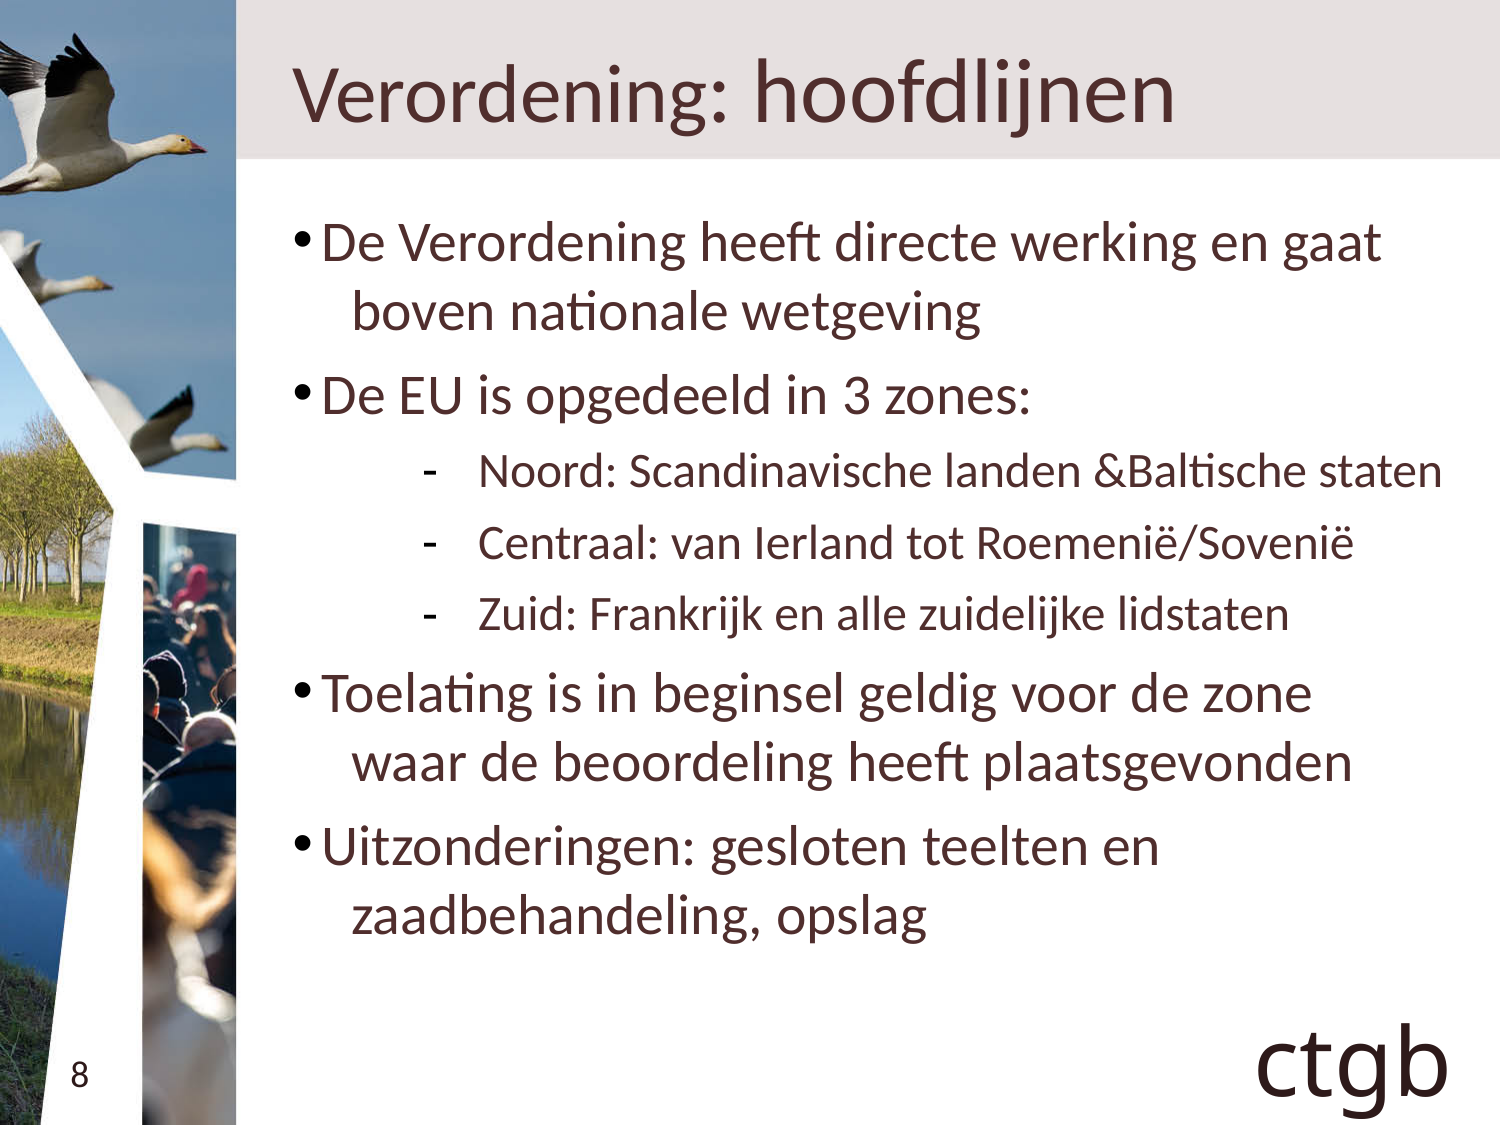

# Verordening: hoofdlijnen
De Verordening heeft directe werking en gaat boven nationale wetgeving
De EU is opgedeeld in 3 zones:
Noord: Scandinavische landen &Baltische staten
Centraal: van Ierland tot Roemenië/Sovenië
Zuid: Frankrijk en alle zuidelijke lidstaten
Toelating is in beginsel geldig voor de zone waar de beoordeling heeft plaatsgevonden
Uitzonderingen: gesloten teelten en zaadbehandeling, opslag